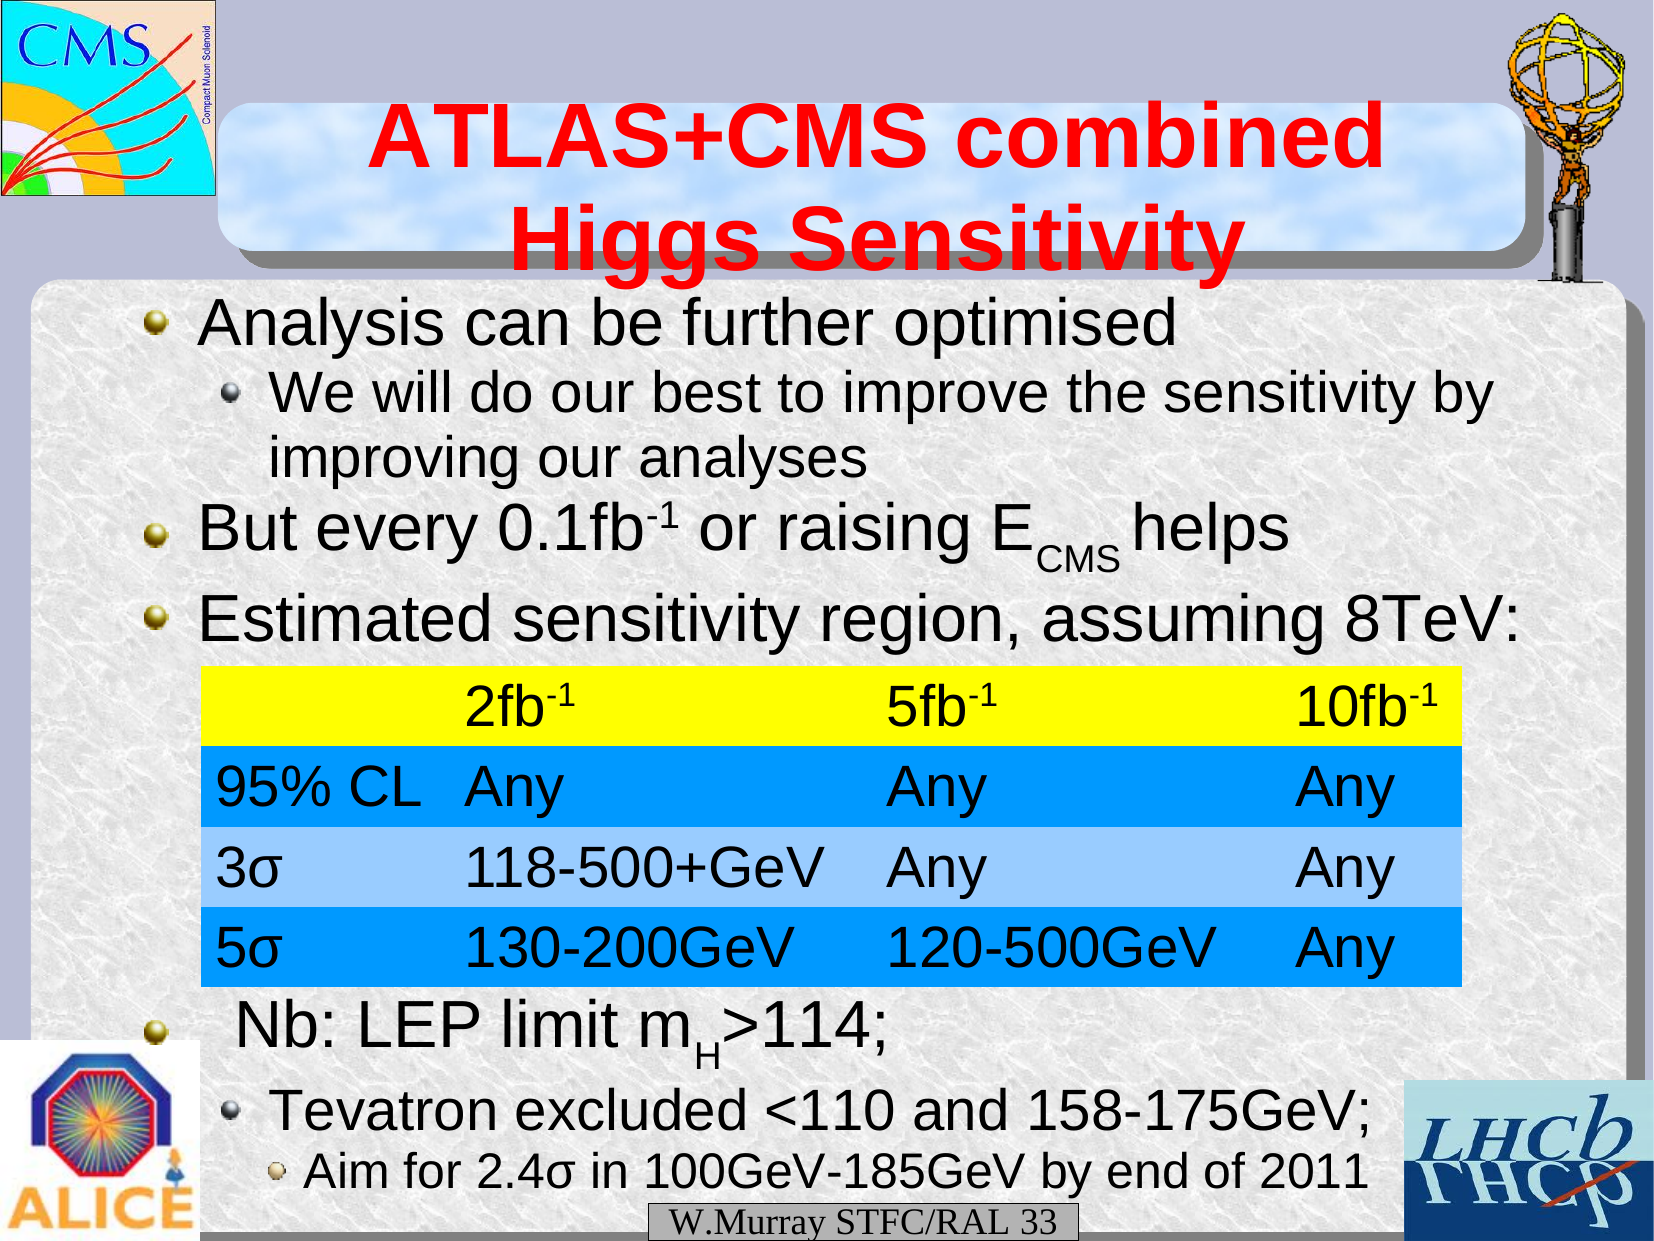

# ATLAS+CMS combined Higgs Sensitivity
Analysis can be further optimised
We will do our best to improve the sensitivity by improving our analyses
But every 0.1fb-1 or raising ECMS helps
Estimated sensitivity region, assuming 8TeV:
 Nb: LEP limit mH>114;
Tevatron excluded <110 and 158-175GeV;
Aim for 2.4σ in 100GeV-185GeV by end of 2011
| | 2fb-1 | 5fb-1 | 10fb-1 |
| --- | --- | --- | --- |
| 95% CL | Any | Any | Any |
| 3σ | 118-500+GeV | Any | Any |
| 5σ | 130-200GeV | 120-500GeV | Any |